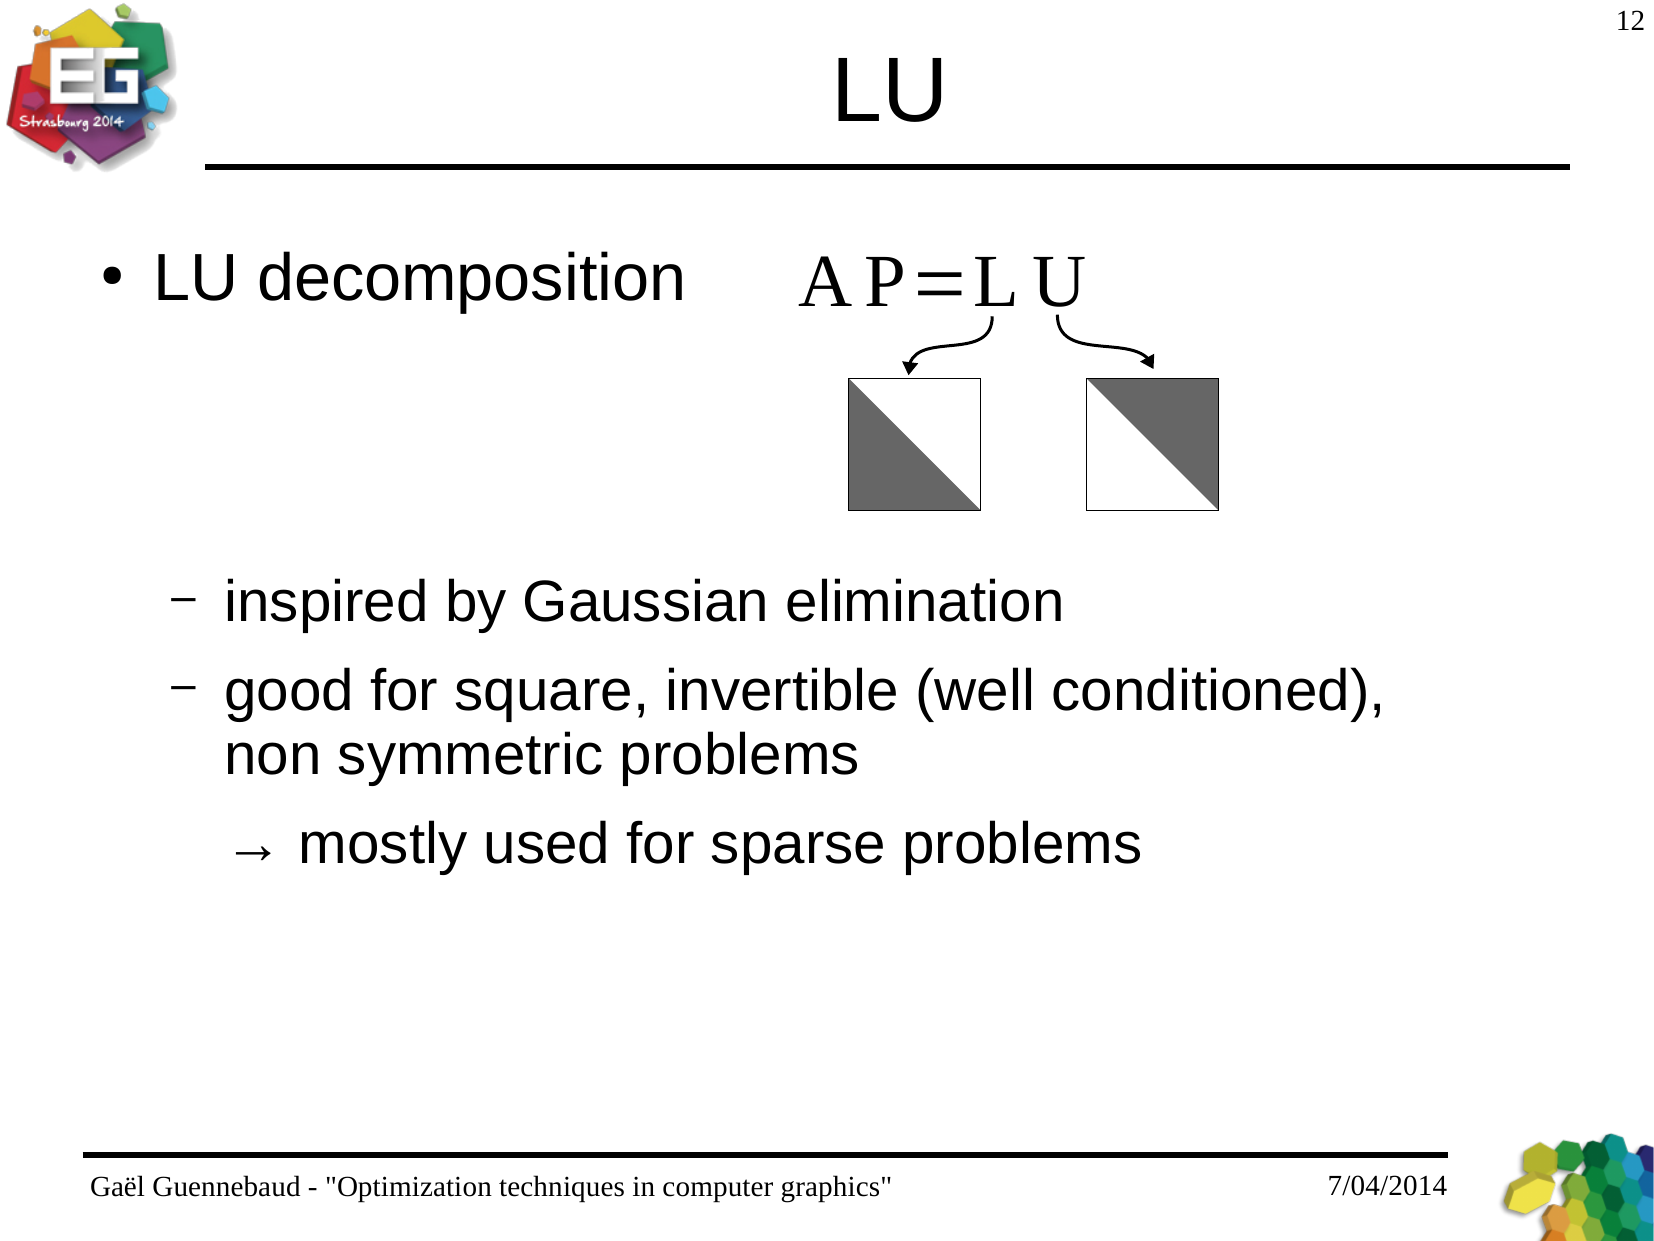

12
# LU
LU decomposition
inspired by Gaussian elimination
good for square, invertible (well conditioned),
non symmetric problems
→ mostly used for sparse problems
7/04/2014
Gaël Guennebaud - "Optimization techniques in computer graphics"